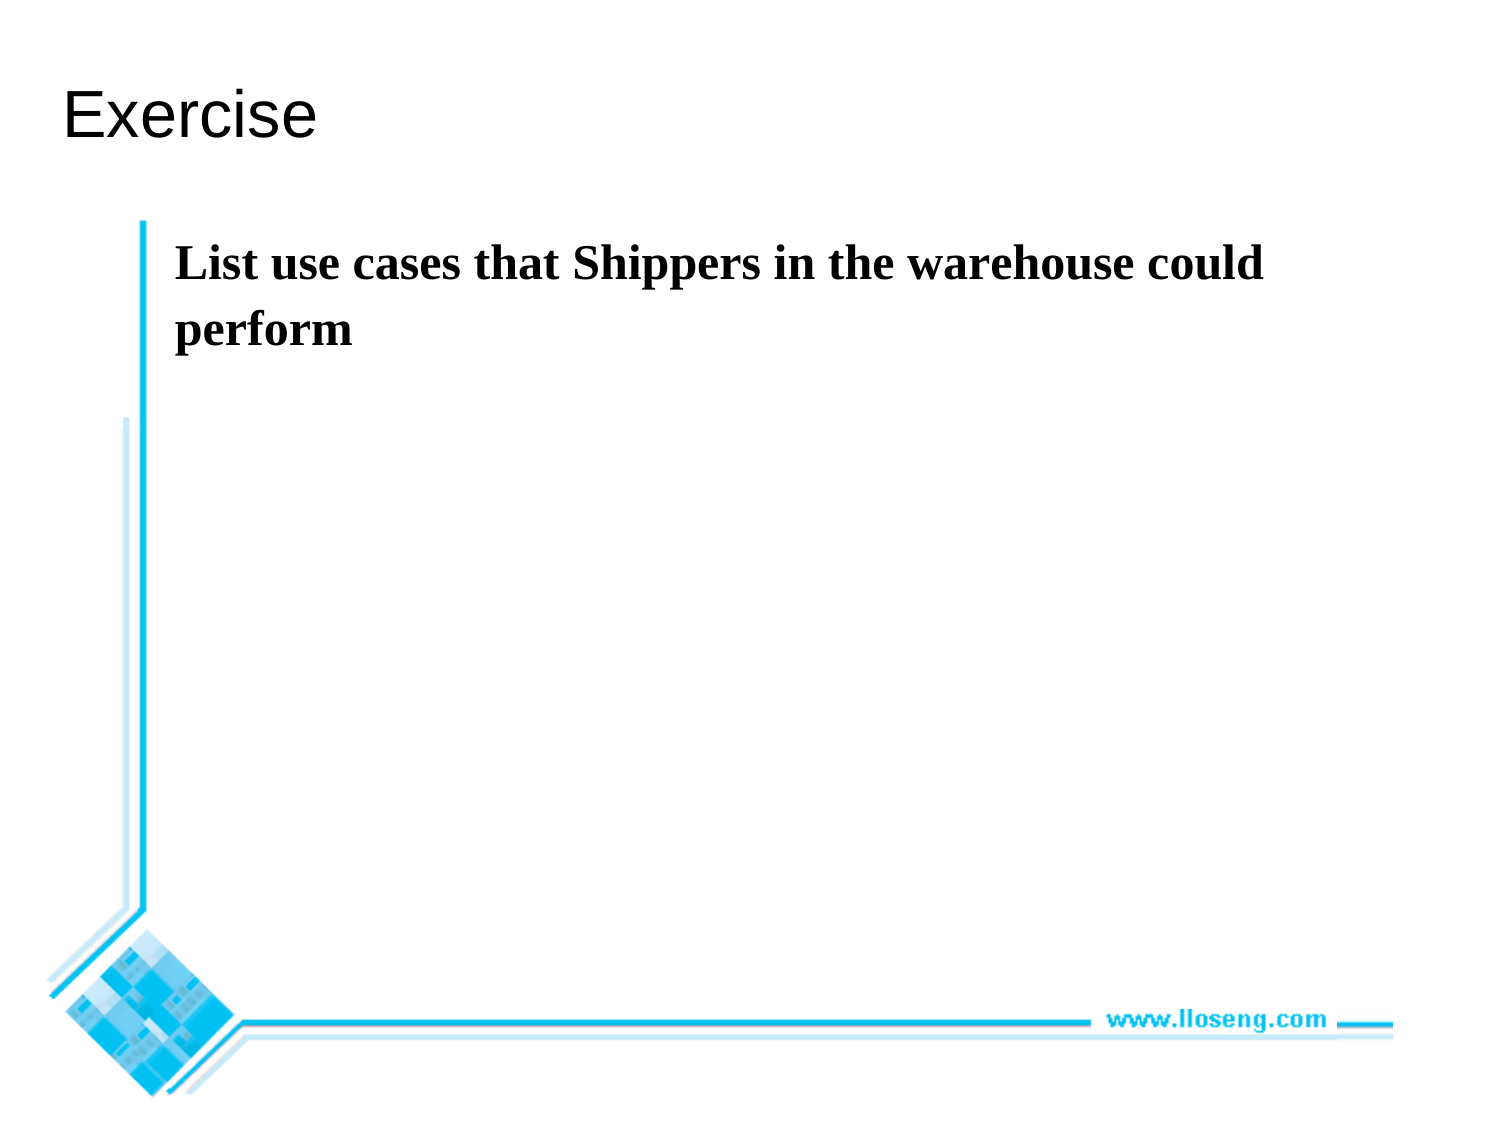

# Exercise
List use cases that Shippers in the warehouse could perform